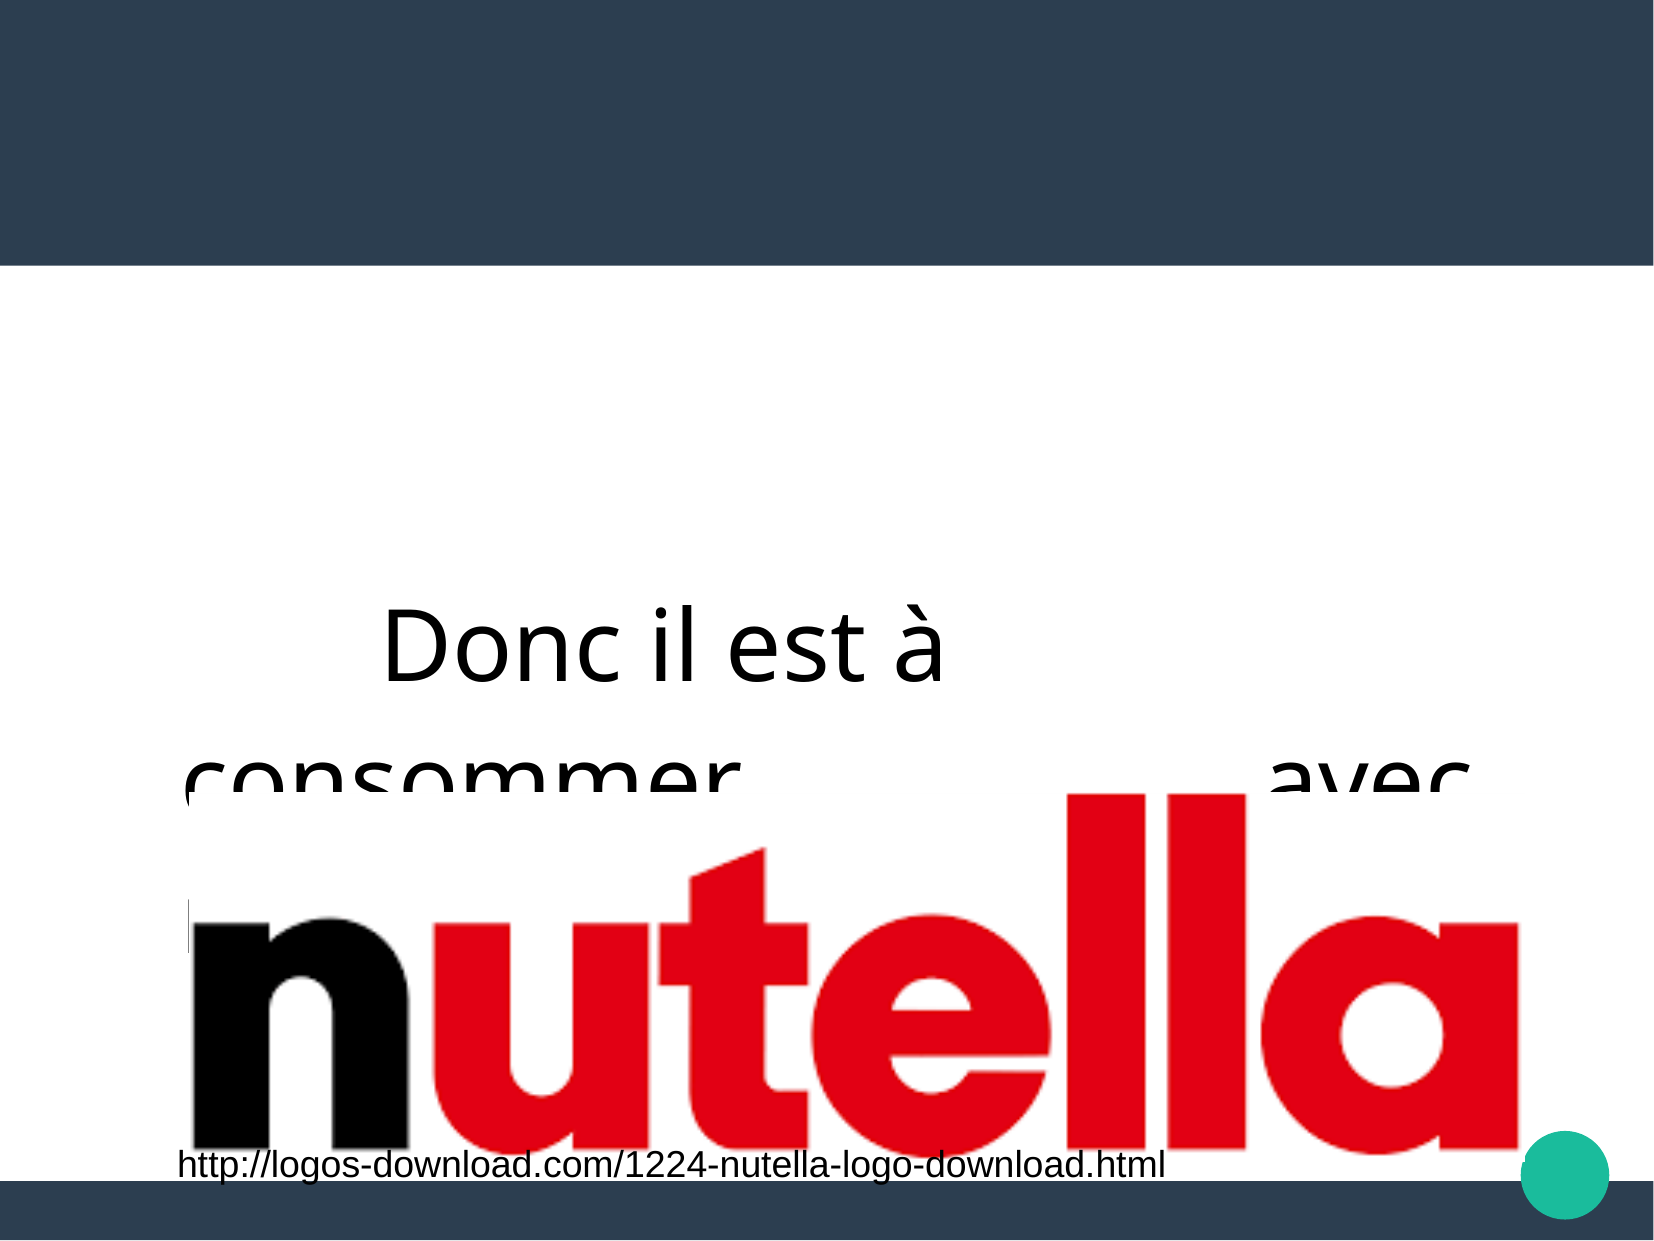

#
 Donc il est à consommer avec modération !!!!
http://logos-download.com/1224-nutella-logo-download.html